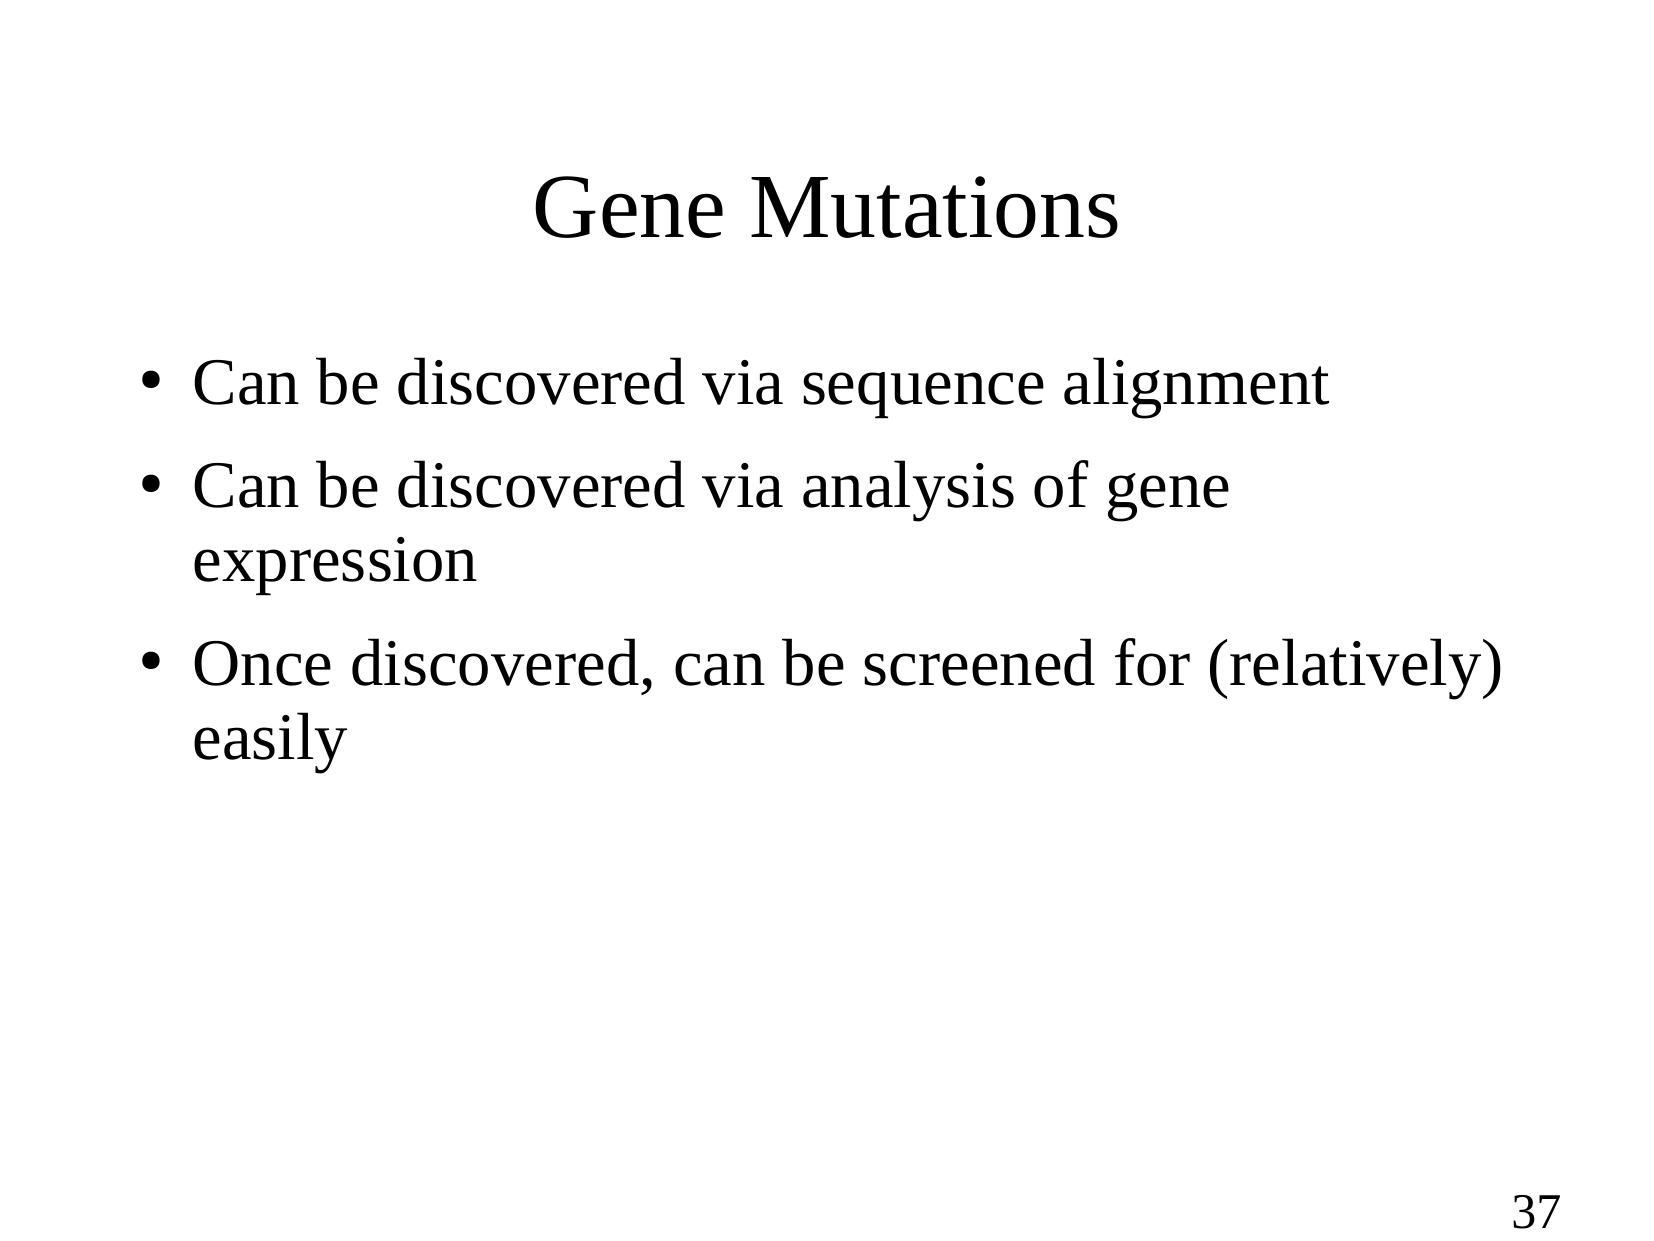

# Gene Mutations
Can be discovered via sequence alignment
Can be discovered via analysis of gene expression
Once discovered, can be screened for (relatively) easily